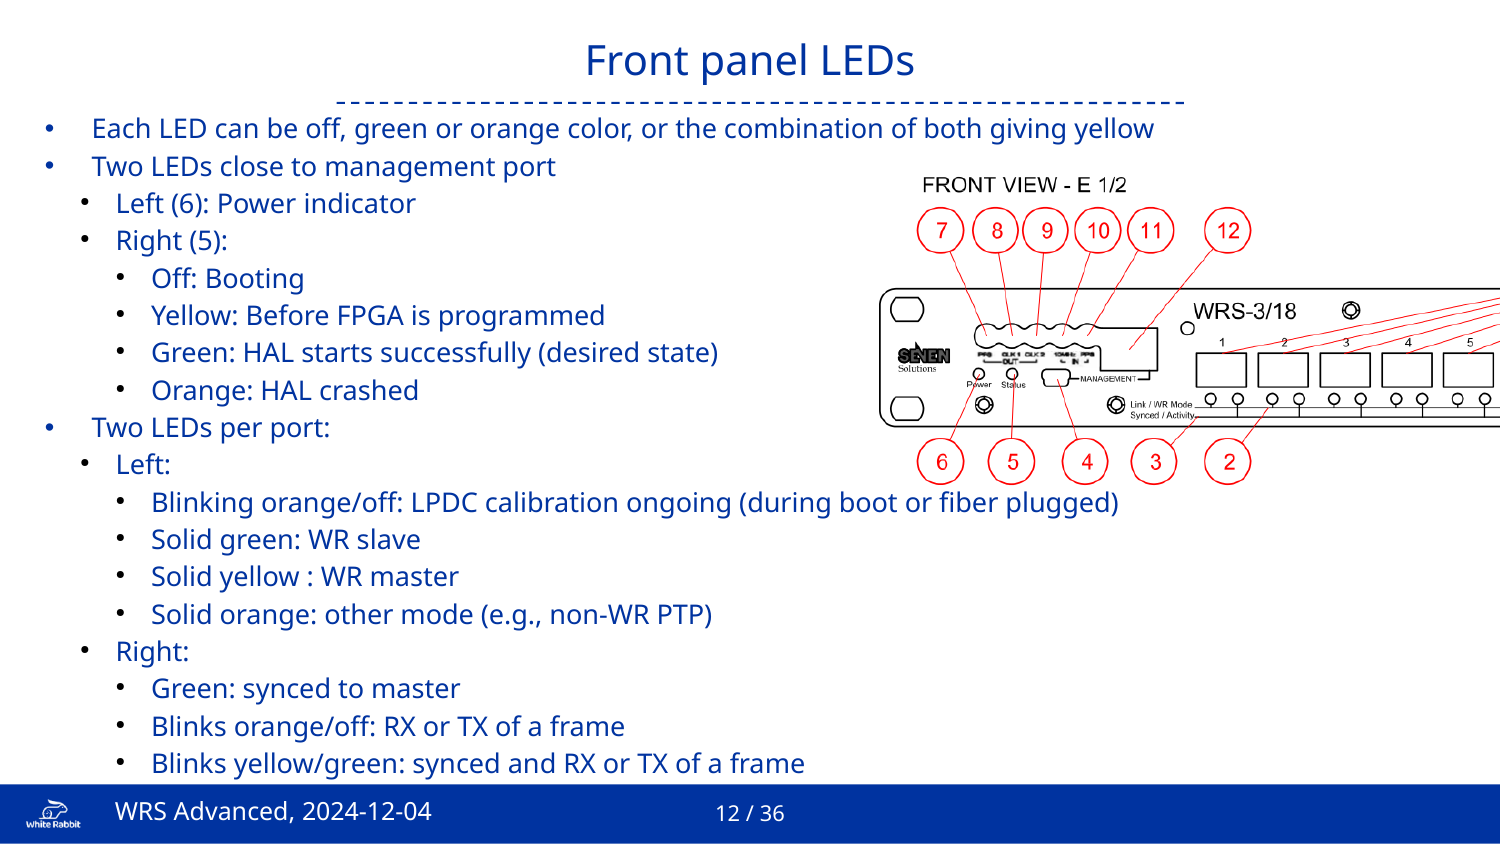

# Front panel LEDs
Each LED can be off, green or orange color, or the combination of both giving yellow
Two LEDs close to management port
Left (6): Power indicator
Right (5):
Off: Booting
Yellow: Before FPGA is programmed
Green: HAL starts successfully (desired state)
Orange: HAL crashed
Two LEDs per port:
Left:
Blinking orange/off: LPDC calibration ongoing (during boot or fiber plugged)
Solid green: WR slave
Solid yellow : WR master
Solid orange: other mode (e.g., non-WR PTP)
Right:
Green: synced to master
Blinks orange/off: RX or TX of a frame
Blinks yellow/green: synced and RX or TX of a frame
WRS Advanced, 2024-12-04